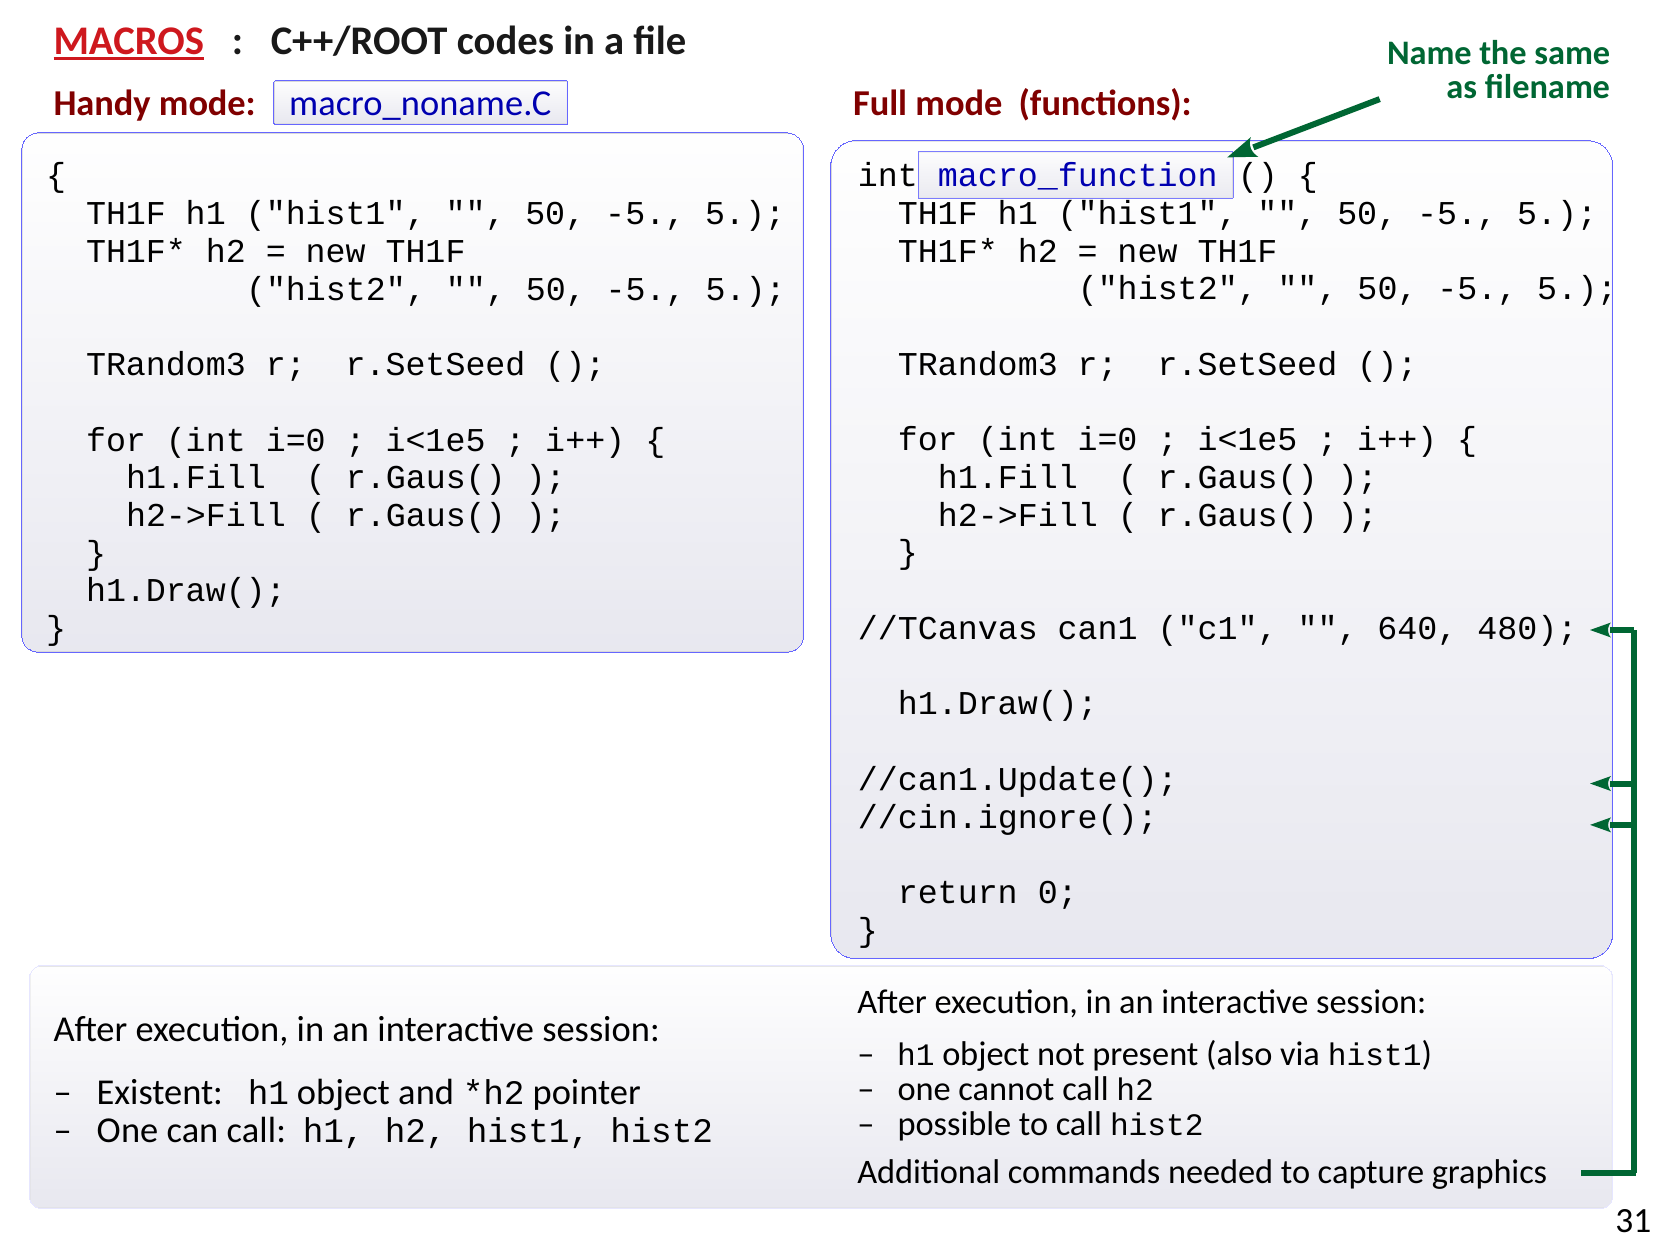

MACROS : C++/ROOT codes in a file
Handy mode: macro_noname.C			 	 Full mode (functions):
After execution, in an interactive session:
– Existent: h1 object and *h2 pointer
– One can call: h1, h2, hist1, hist2
Name the same
as filename
int macro_function () {
 TH1F h1 ("hist1", "", 50, -5., 5.);
 TH1F* h2 = new TH1F
 ("hist2", "", 50, -5., 5.);
 TRandom3 r; r.SetSeed ();
 for (int i=0 ; i<1e5 ; i++) {
 h1.Fill ( r.Gaus() );
 h2->Fill ( r.Gaus() );
 }
//TCanvas can1 ("c1", "", 640, 480);
 h1.Draw();
//can1.Update();
//cin.ignore();
 return 0;
}
{
 TH1F h1 ("hist1", "", 50, -5., 5.);
 TH1F* h2 = new TH1F
 ("hist2", "", 50, -5., 5.);
 TRandom3 r; r.SetSeed ();
 for (int i=0 ; i<1e5 ; i++) {
 h1.Fill ( r.Gaus() );
 h2->Fill ( r.Gaus() );
 }
 h1.Draw();
}
After execution, in an interactive session:
– h1 object not present (also via hist1)
– one cannot call h2
– possible to call hist2
Additional commands needed to capture graphics